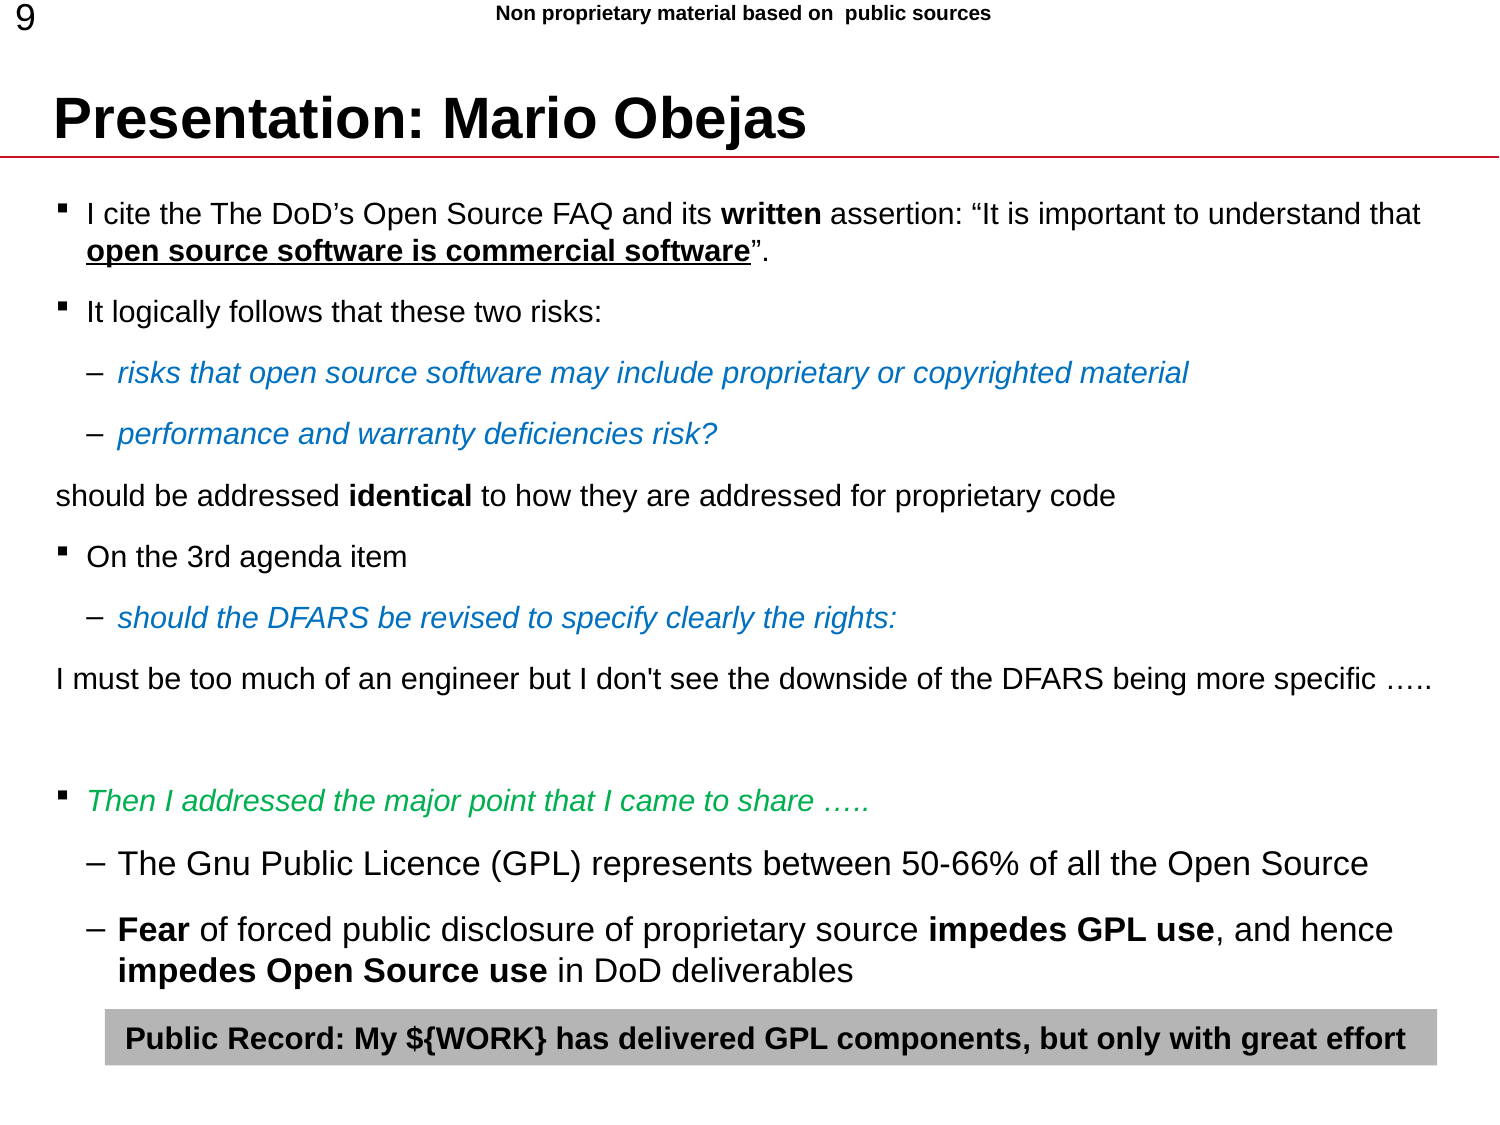

# Presentation: Mario Obejas
I cite the The DoD’s Open Source FAQ and its written assertion: “It is important to understand that open source software is commercial software”.
It logically follows that these two risks:
risks that open source software may include proprietary or copyrighted material
performance and warranty deficiencies risk?
should be addressed identical to how they are addressed for proprietary code
On the 3rd agenda item
should the DFARS be revised to specify clearly the rights:
I must be too much of an engineer but I don't see the downside of the DFARS being more specific …..
Then I addressed the major point that I came to share …..
The Gnu Public Licence (GPL) represents between 50-66% of all the Open Source
Fear of forced public disclosure of proprietary source impedes GPL use, and hence impedes Open Source use in DoD deliverables
Public Record: My ${WORK} has delivered GPL components, but only with great effort